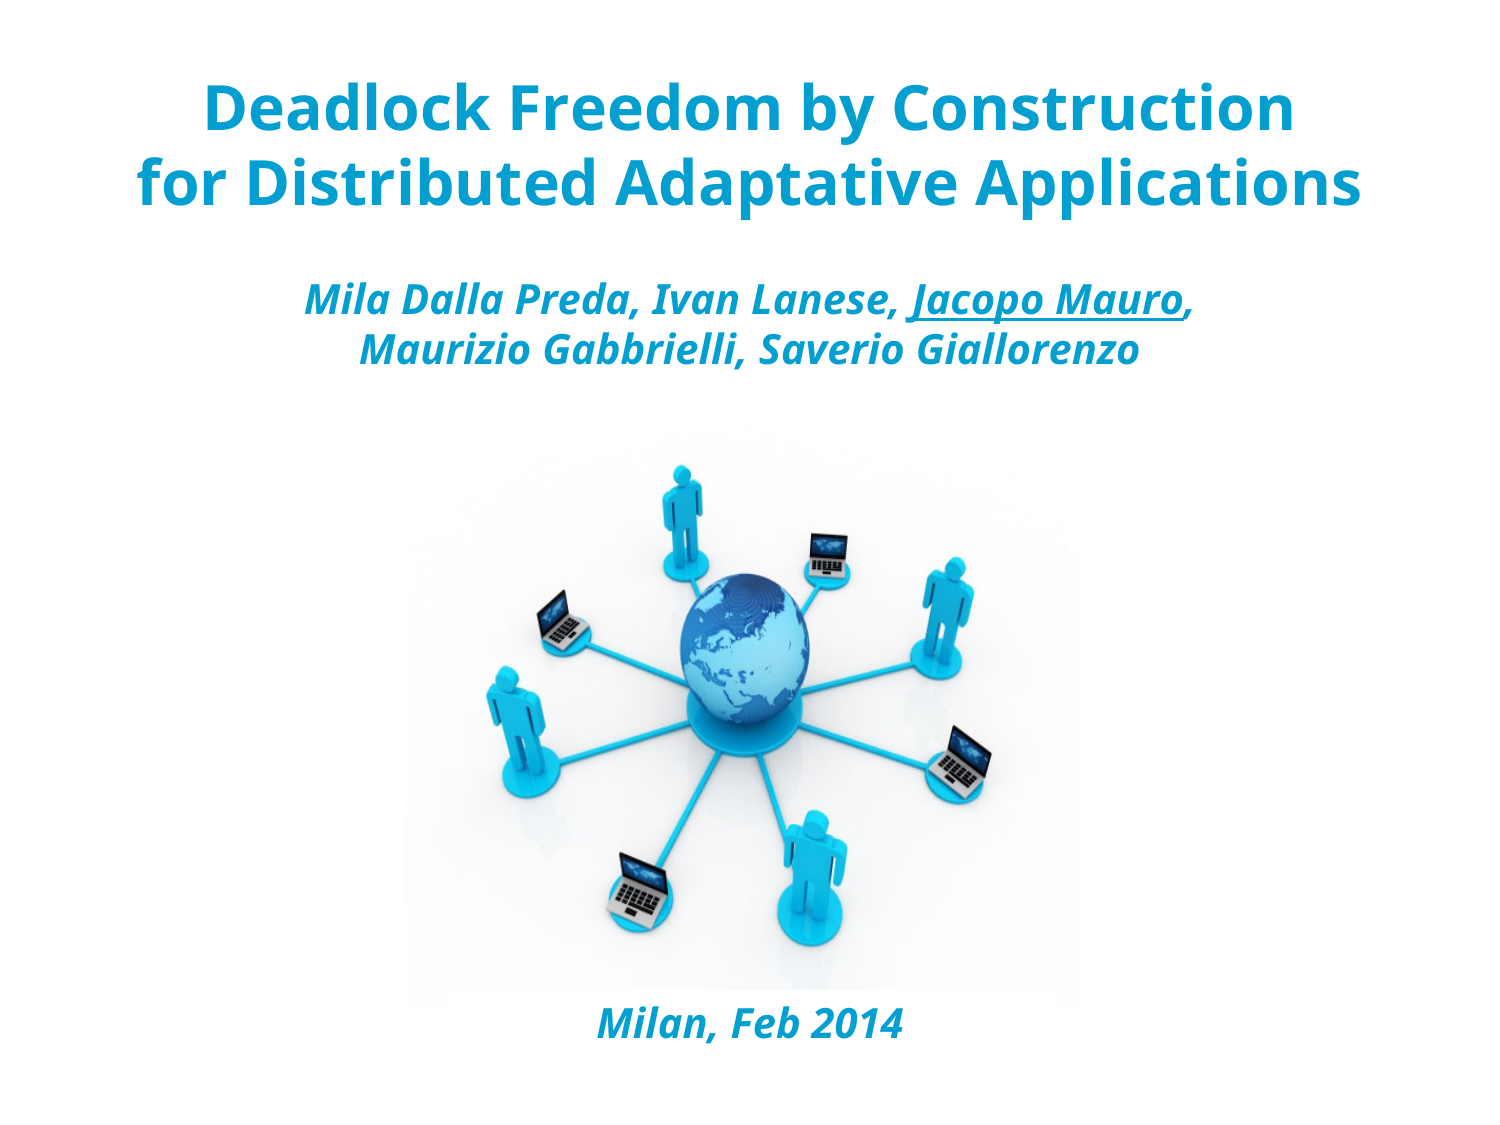

Deadlock Freedom by Construction
for Distributed Adaptative Applications
Mila Dalla Preda, Ivan Lanese, Jacopo Mauro,
Maurizio Gabbrielli, Saverio Giallorenzo
Milan, Feb 2014